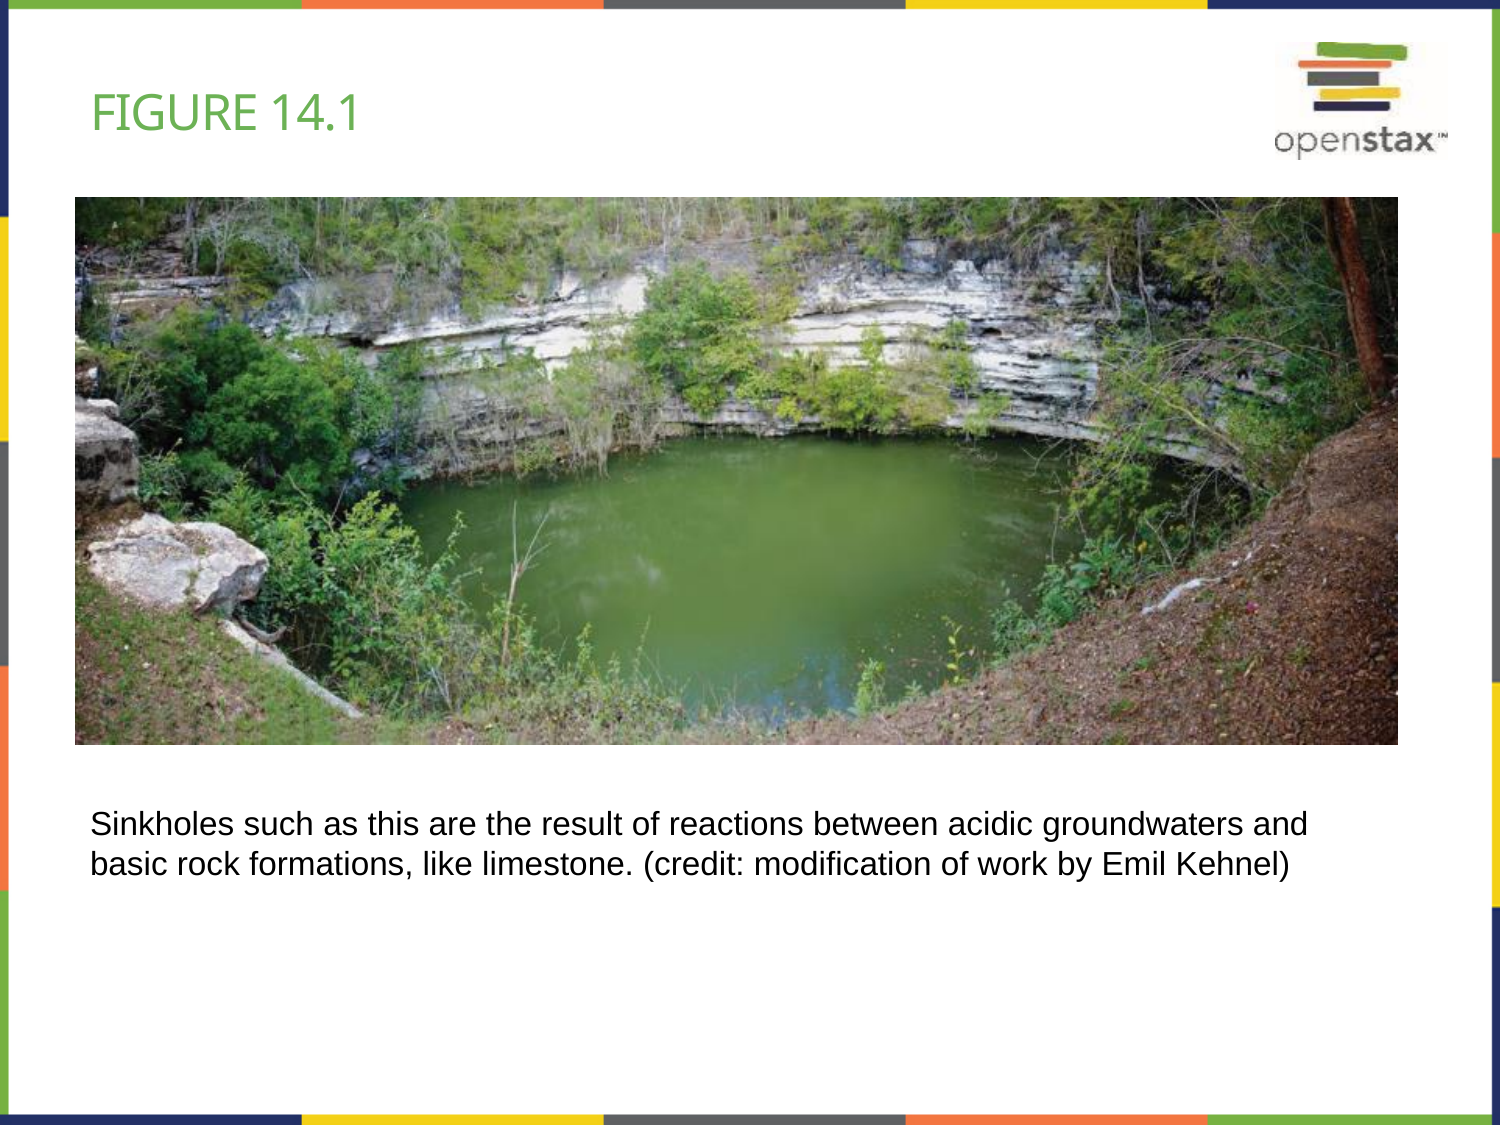

# Figure 14.1
Sinkholes such as this are the result of reactions between acidic groundwaters and basic rock formations, like limestone. (credit: modification of work by Emil Kehnel)